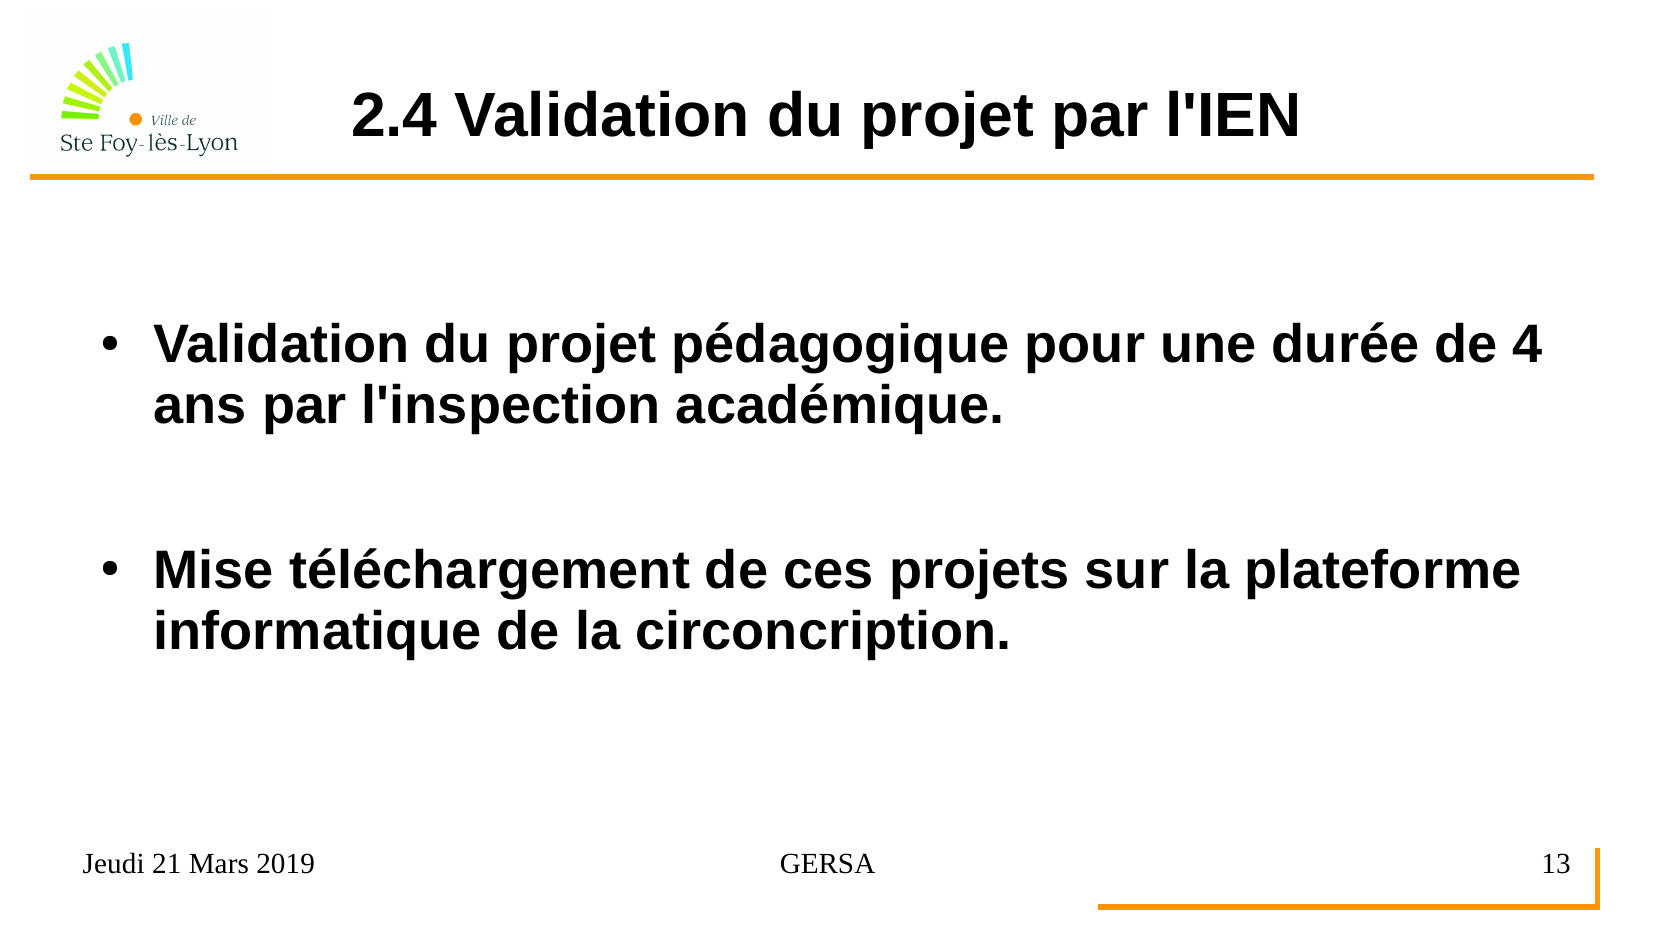

# 2.4 Validation du projet par l'IEN
Validation du projet pédagogique pour une durée de 4 ans par l'inspection académique.
Mise téléchargement de ces projets sur la plateforme informatique de la circoncription.
Service référent - jj/mm/aaaa
13